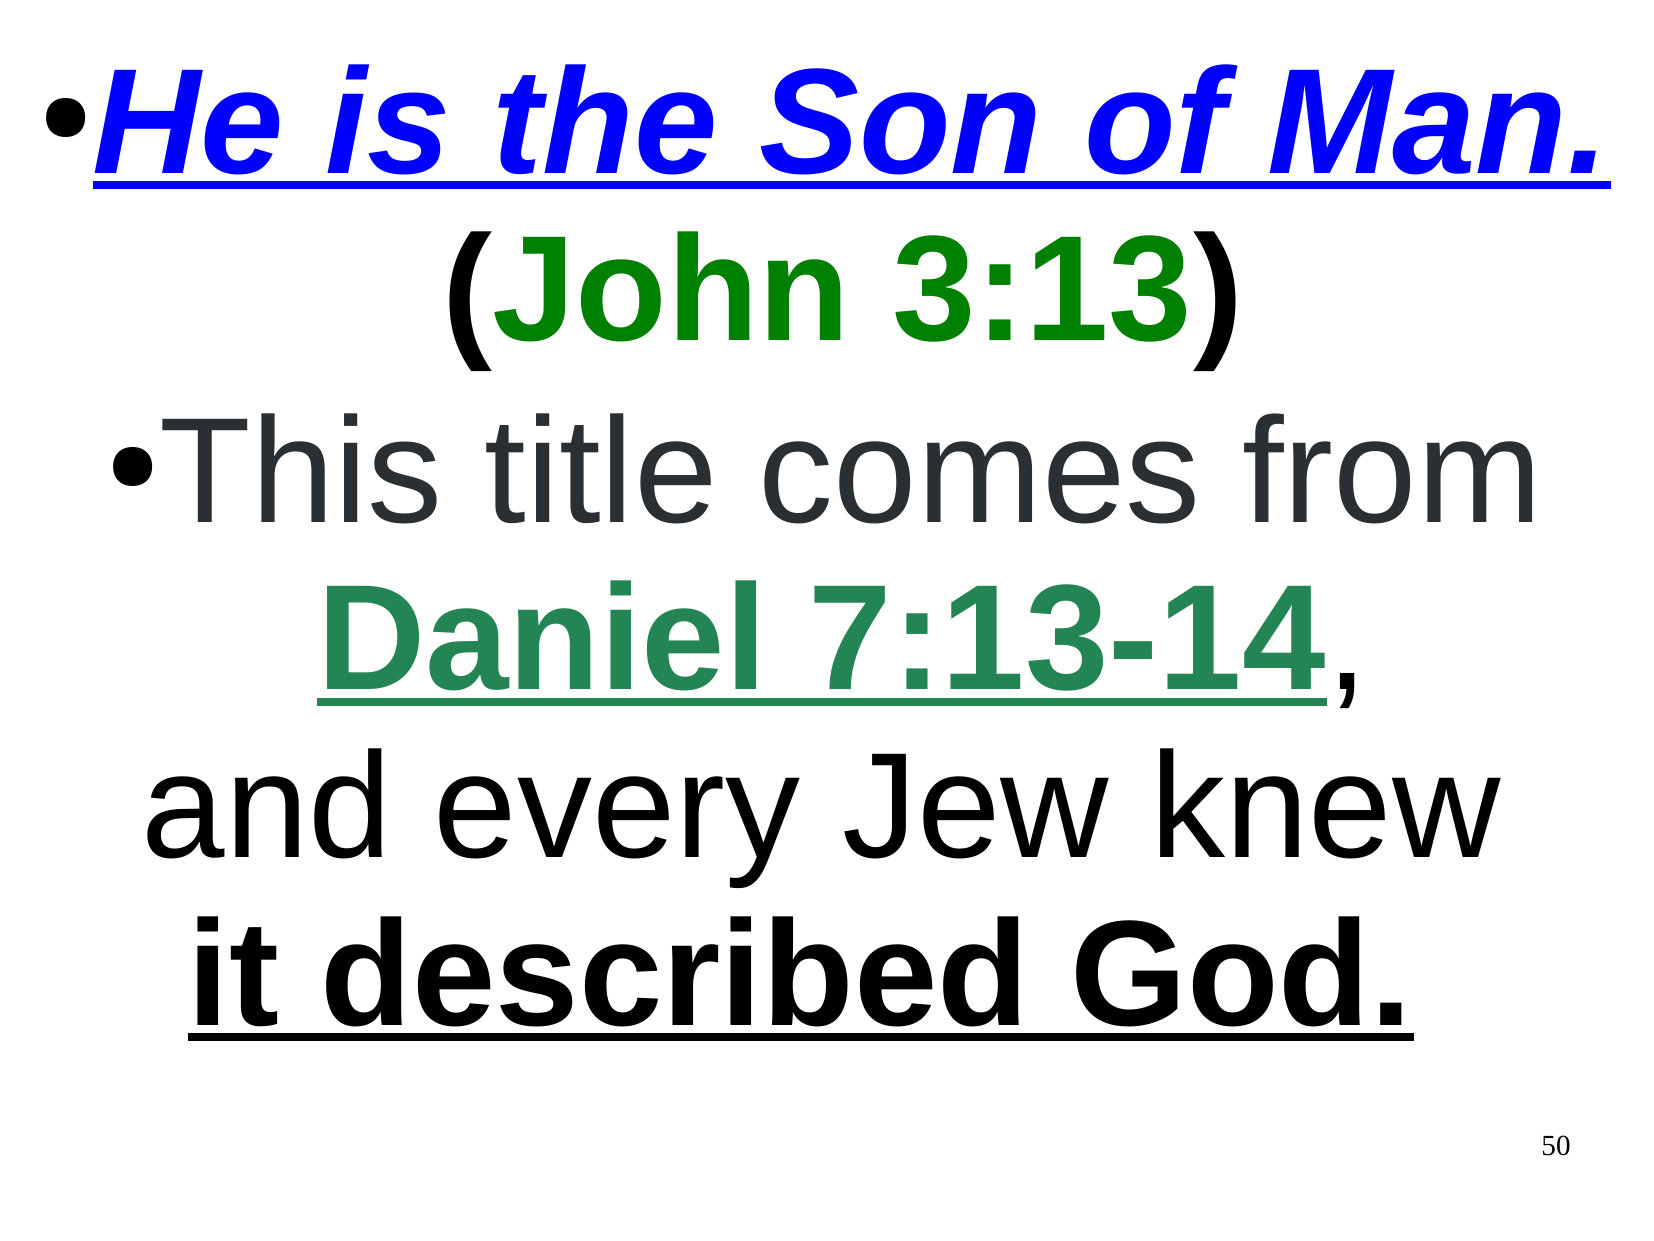

# He is the Son of Man. (John 3:13)
This title comes from
 Daniel 7:13-14,
and every Jew knew
it described God.
50